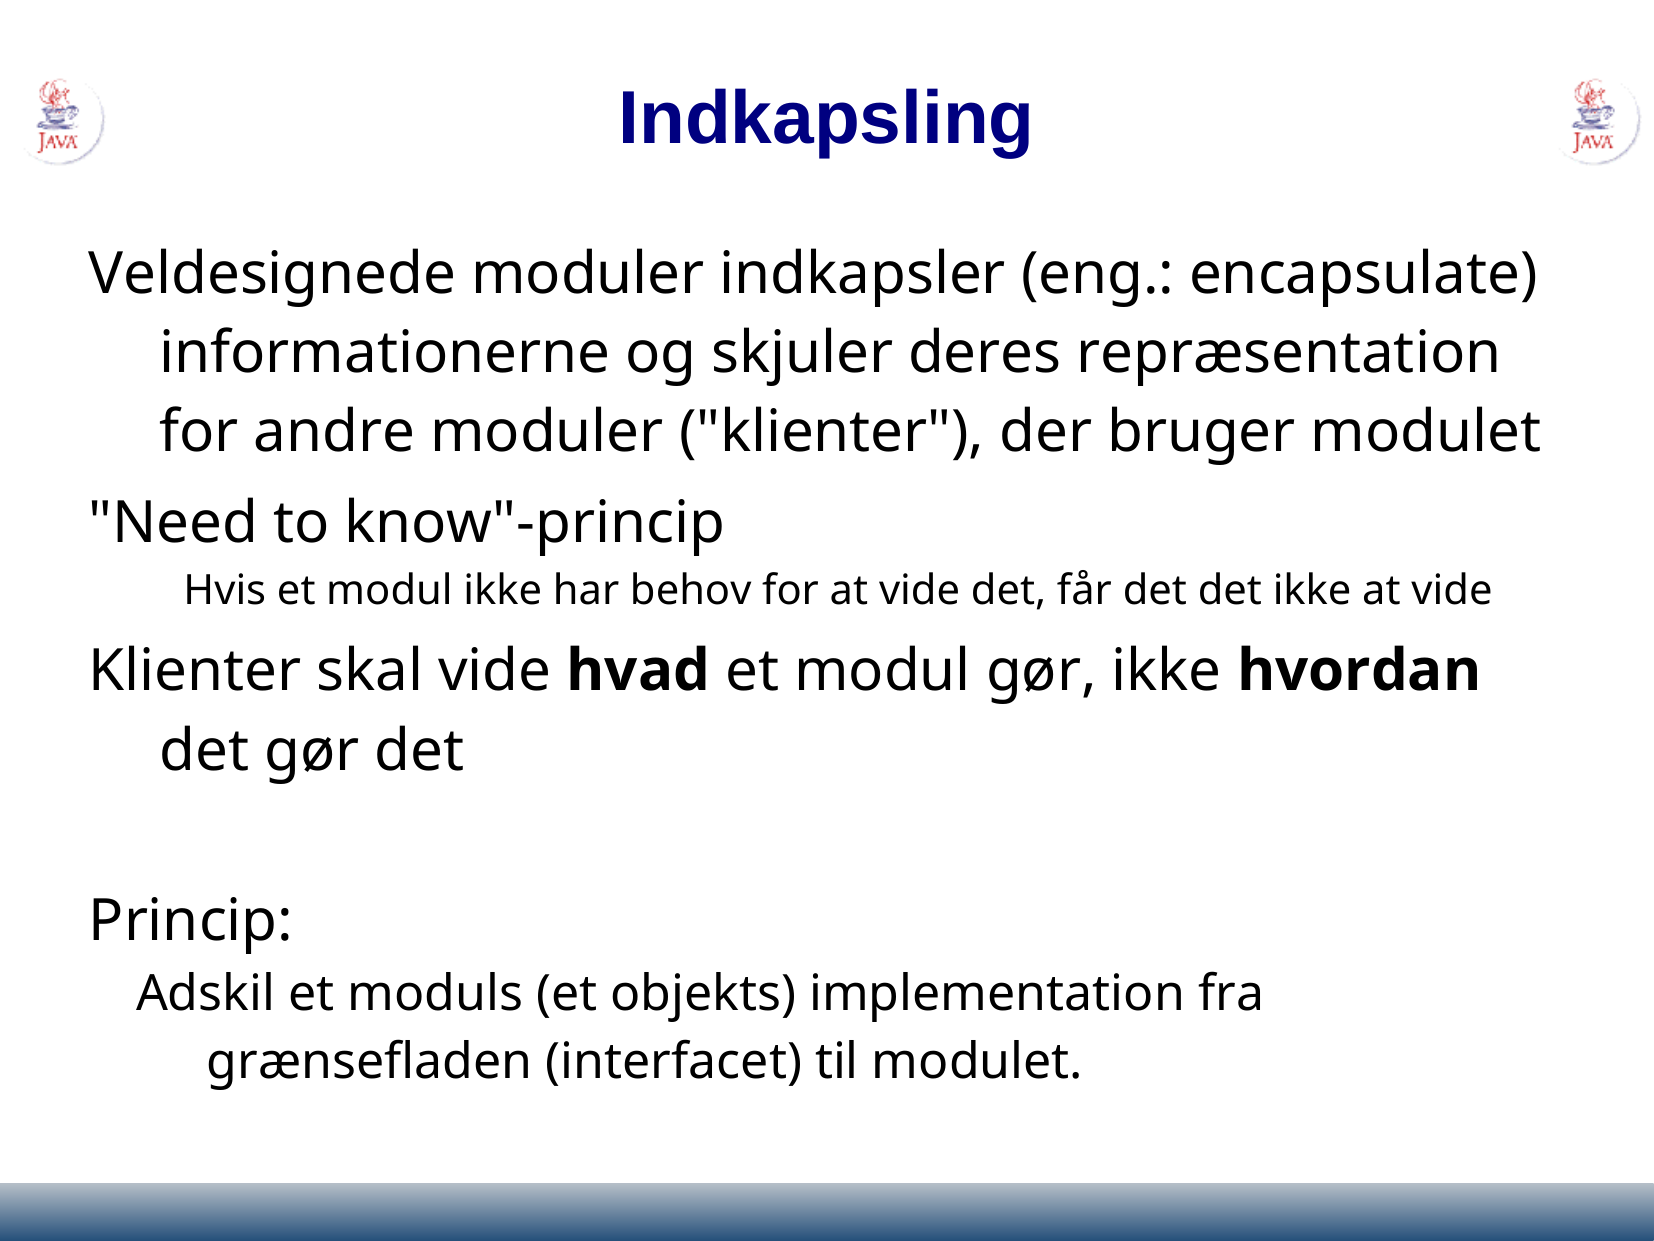

# Indkapsling
Veldesignede moduler indkapsler (eng.: encapsulate) informationerne og skjuler deres repræsentation for andre moduler ("klienter"), der bruger modulet
"Need to know"-princip
Hvis et modul ikke har behov for at vide det, får det det ikke at vide
Klienter skal vide hvad et modul gør, ikke hvordan det gør det
Princip:
Adskil et moduls (et objekts) implementation fra grænsefladen (interfacet) til modulet.